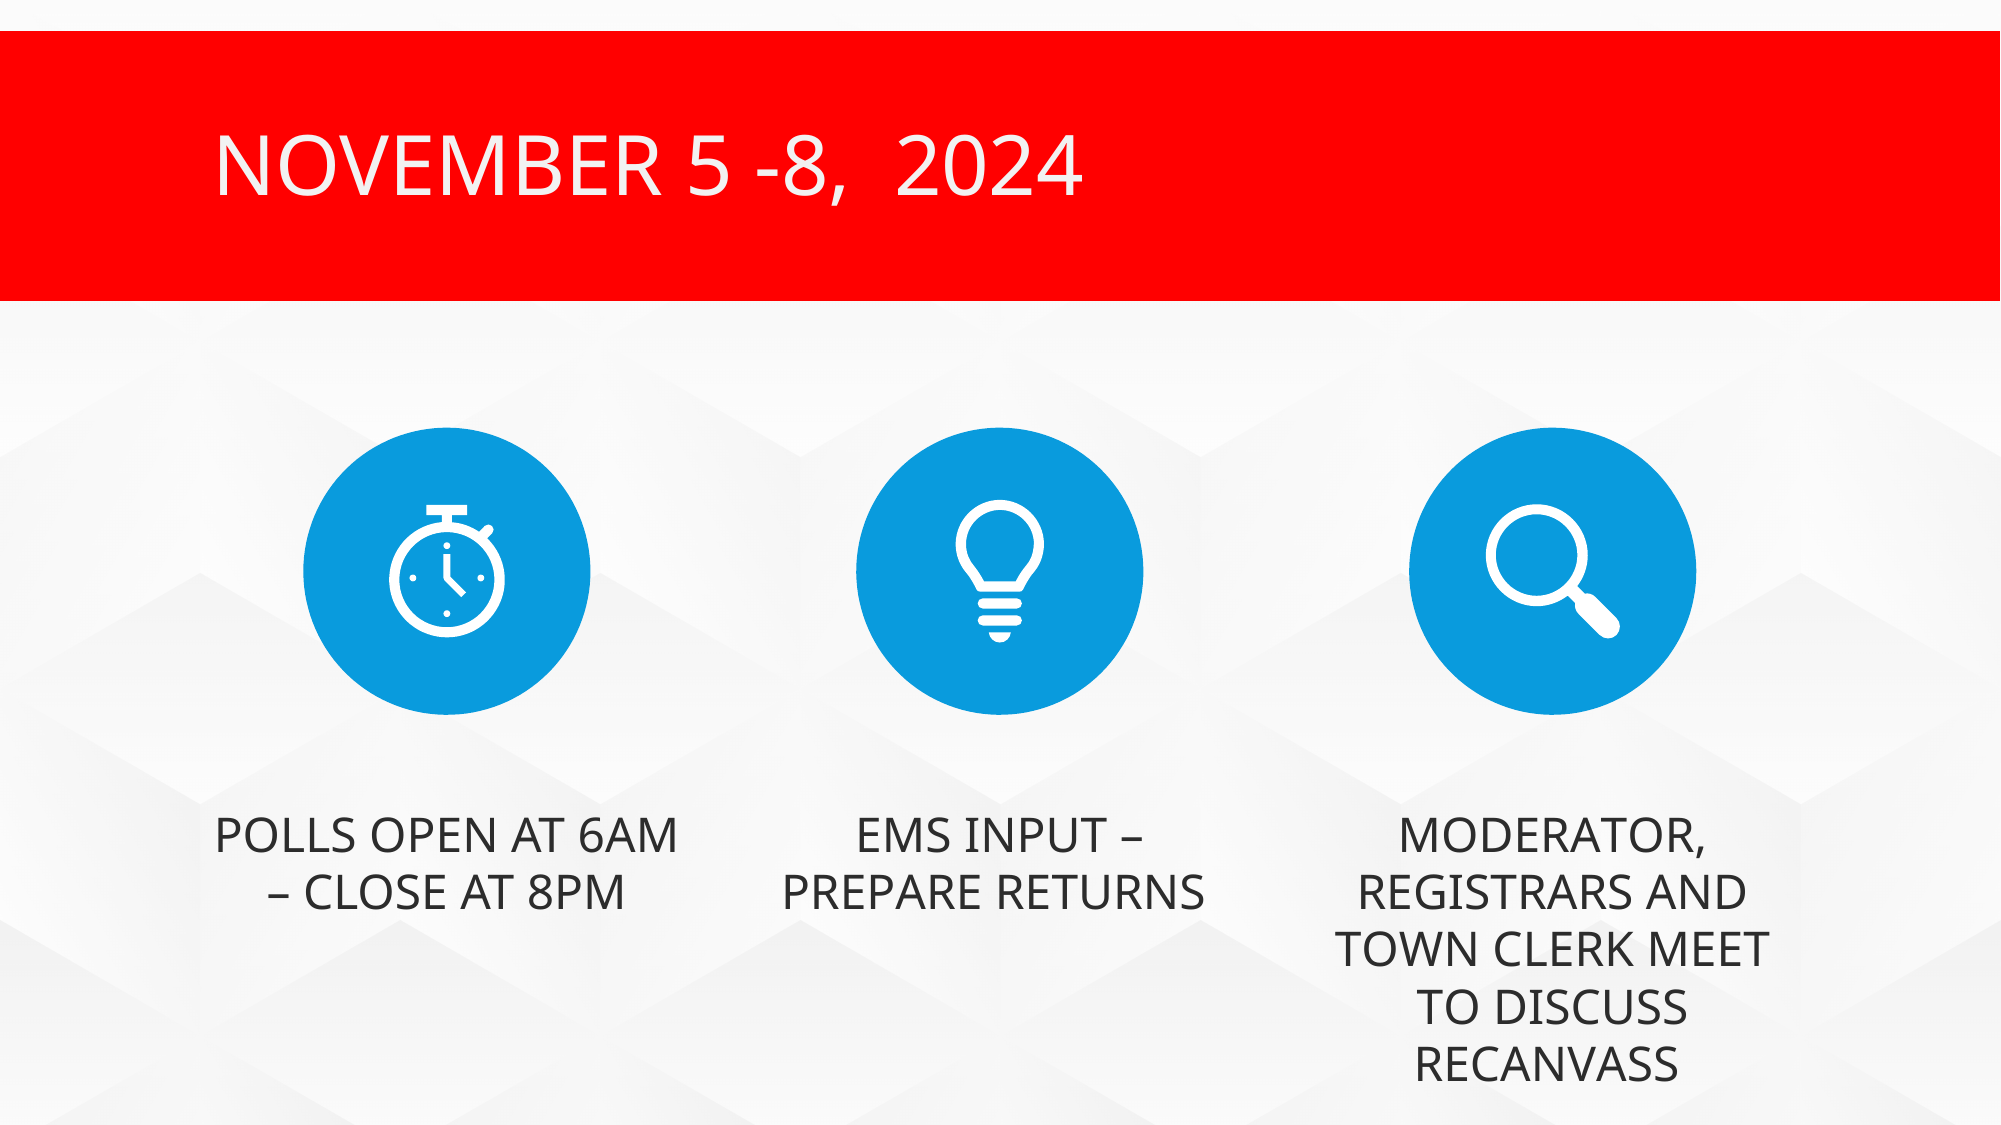

# November 5 -8, 2024
Polls open at 6am – close at 8pm
Ems input – prepare returns
moderator, Registrars and town clerk meet to discuss recanvass